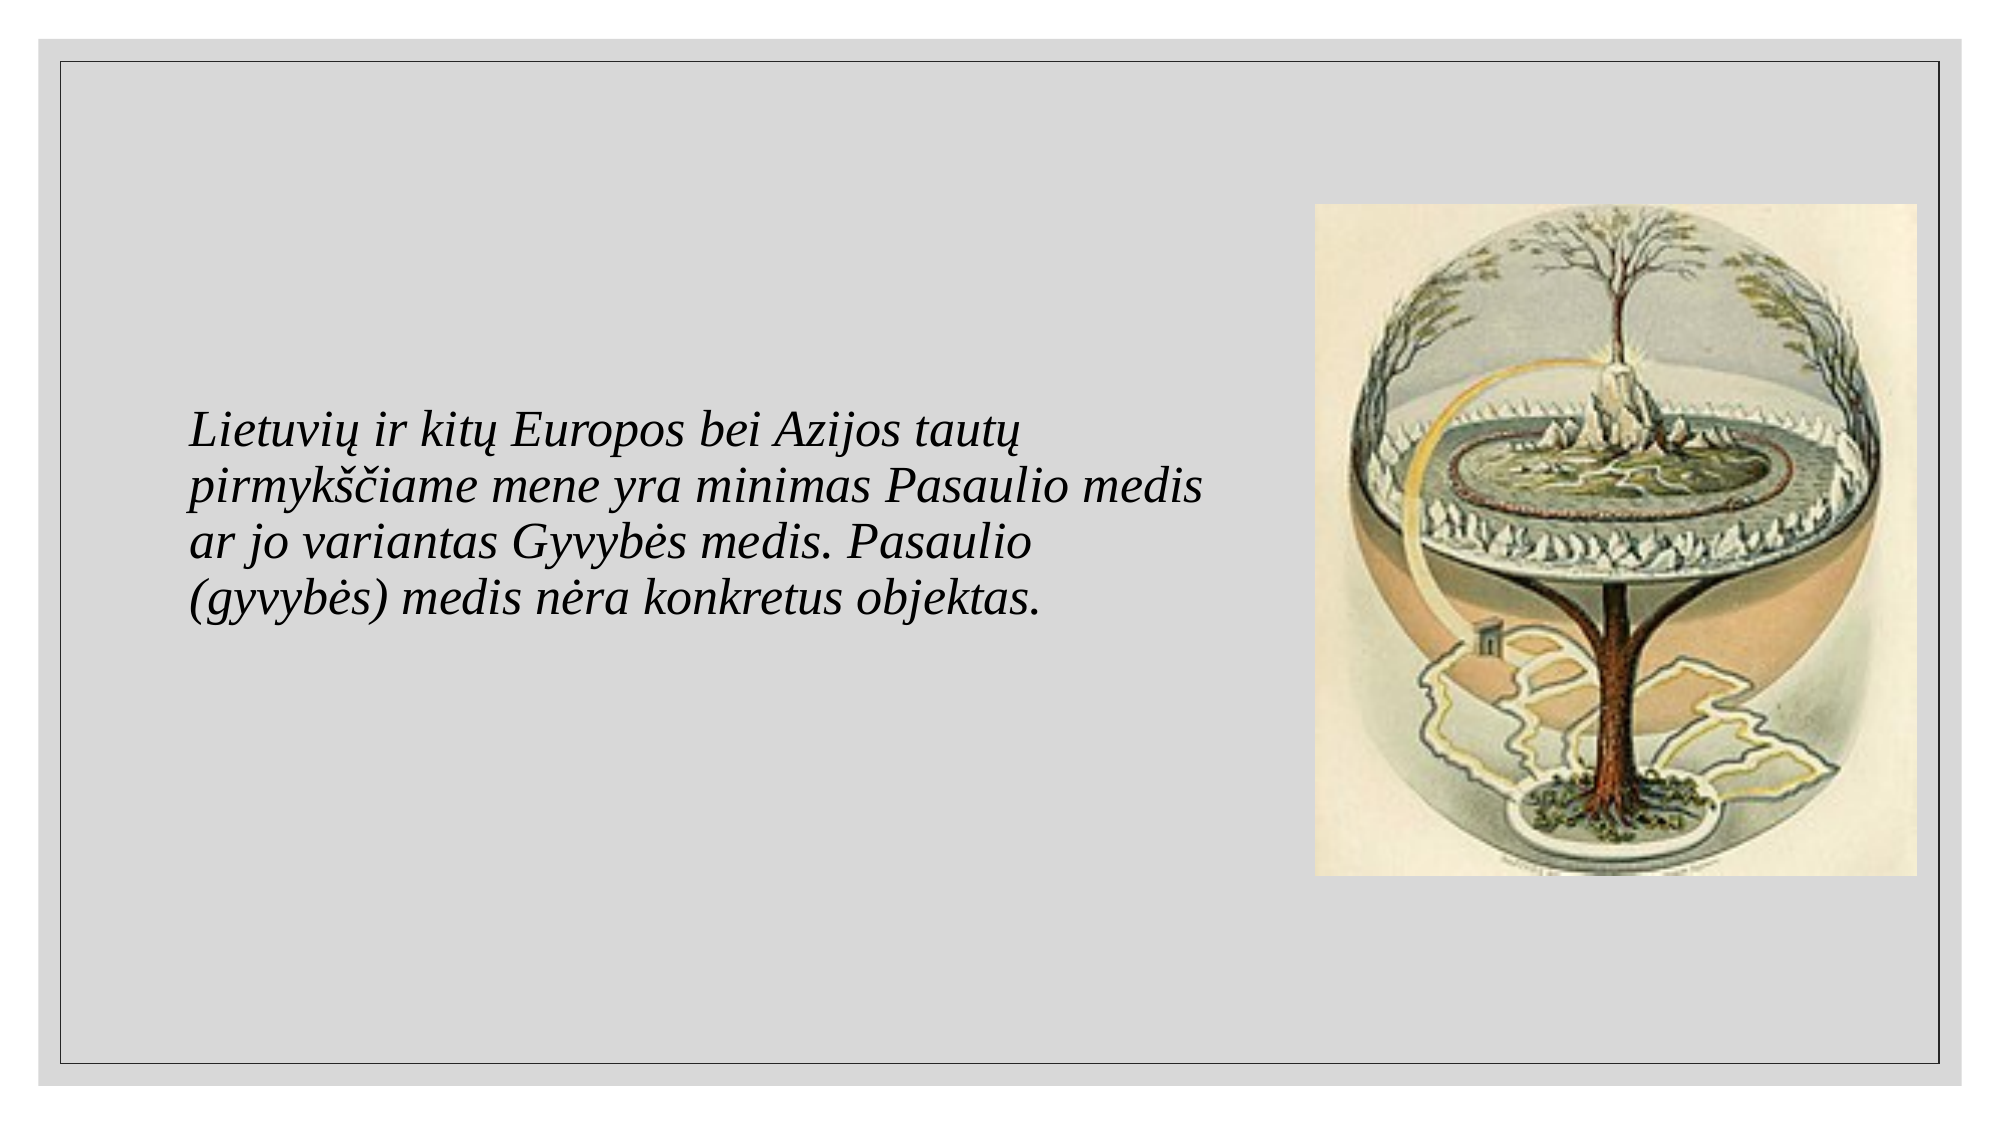

# Lietuvių ir kitų Europos bei Azijos tautų pirmykščiame mene yra minimas Pasaulio medis ar jo variantas Gyvybės medis. Pasaulio (gyvybės) medis nėra konkretus objektas.